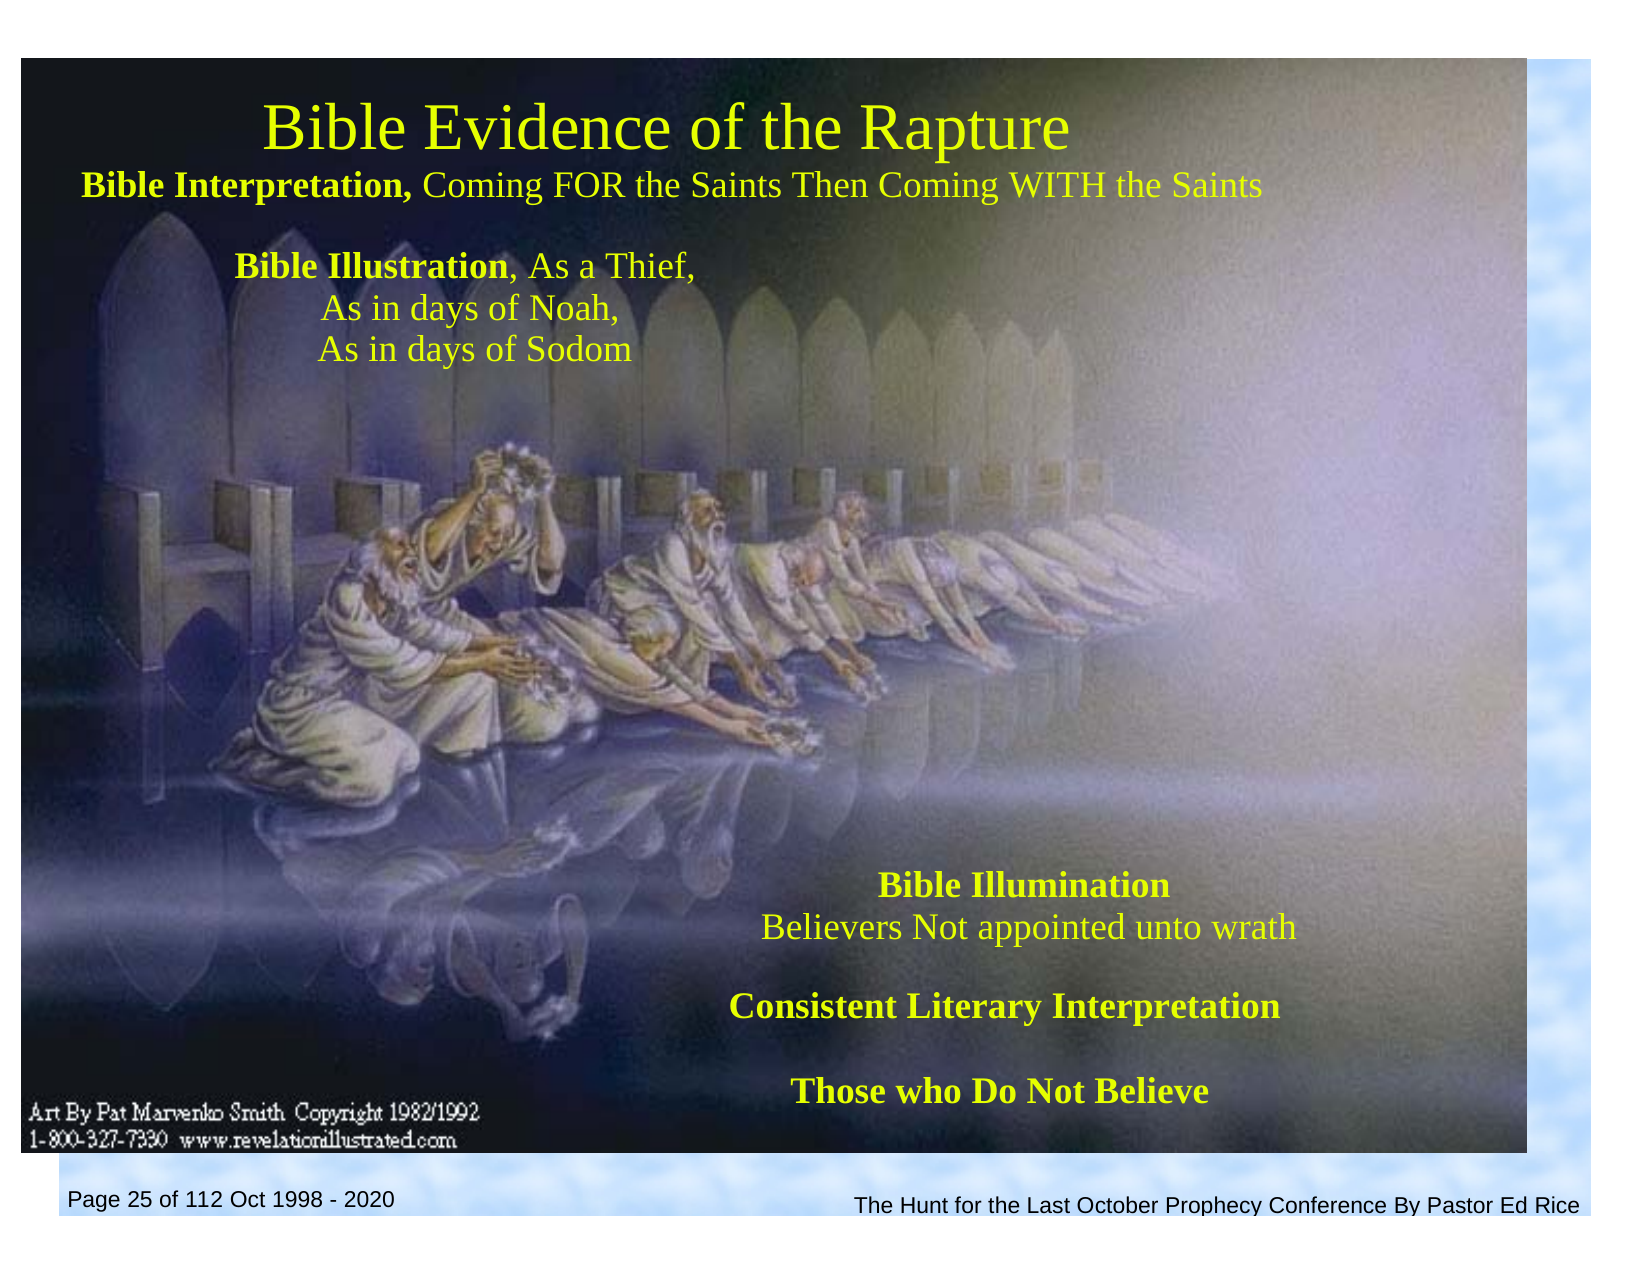

# Bible Evidence of the Rapture Bible Interpretation, Coming FOR the Saints Then Coming WITH the Saints
Bible Illustration, As a Thief,
As in days of Noah,
 As in days of Sodom
Bible Illumination
 Believers Not appointed unto wrath
Consistent Literary Interpretation
Those who Do Not Believe